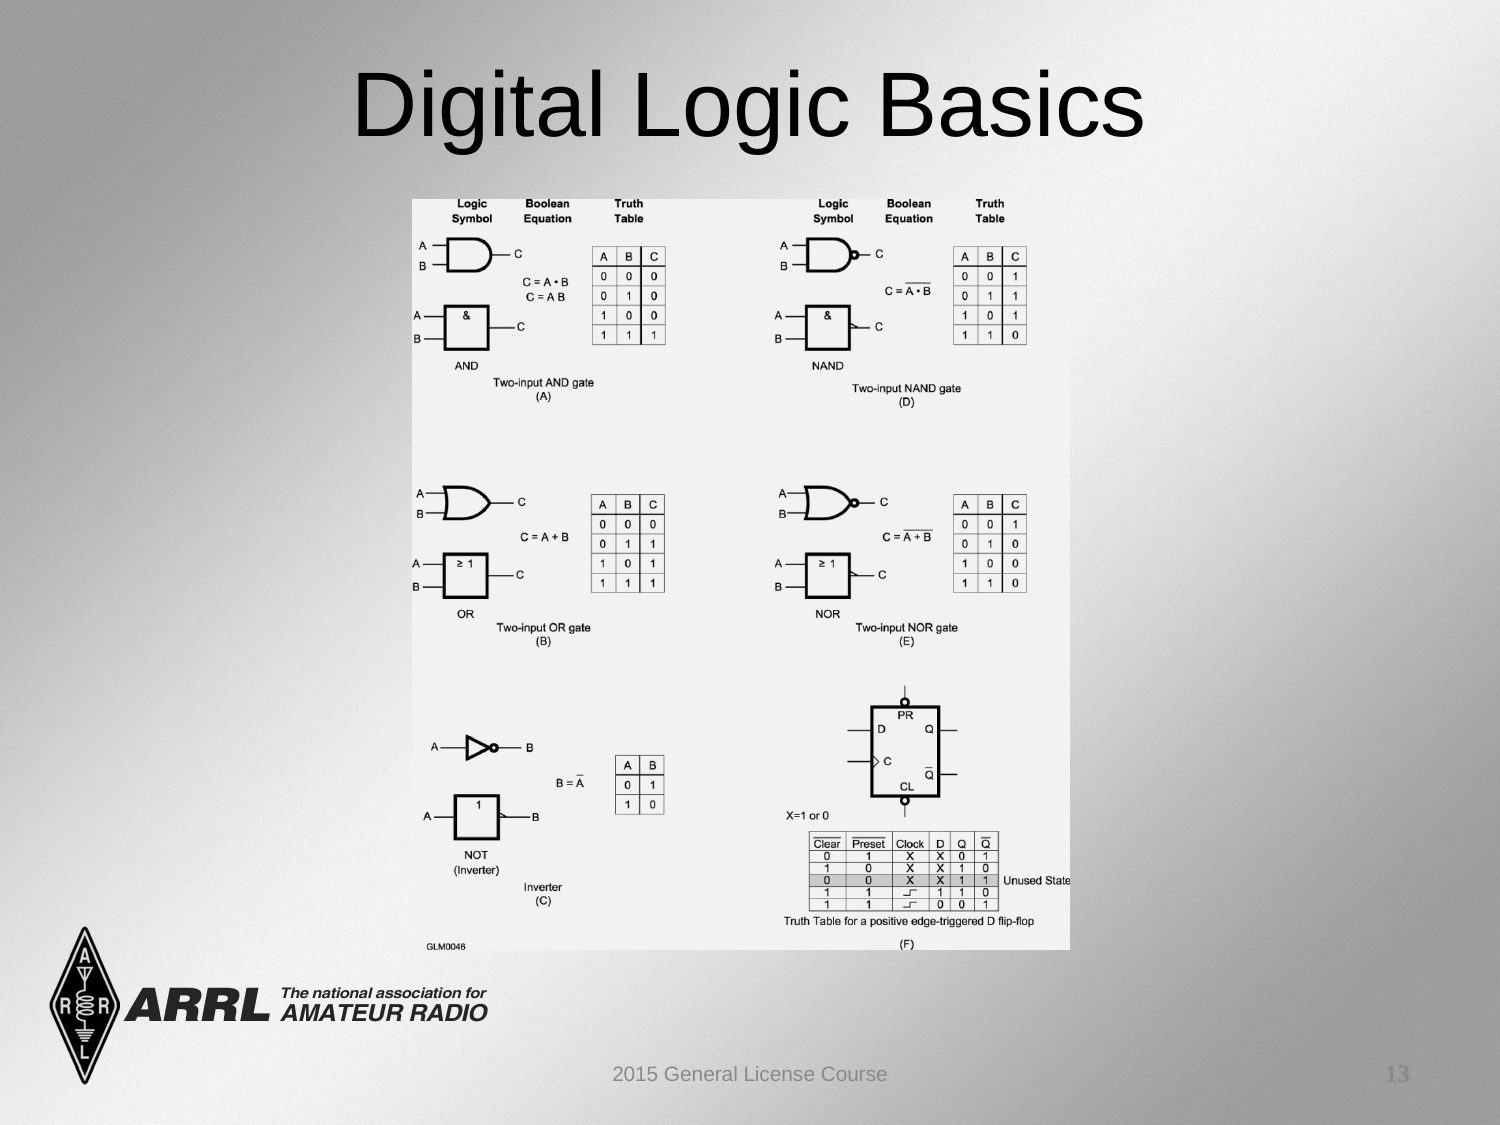

Digital Logic Basics
2015 General License Course